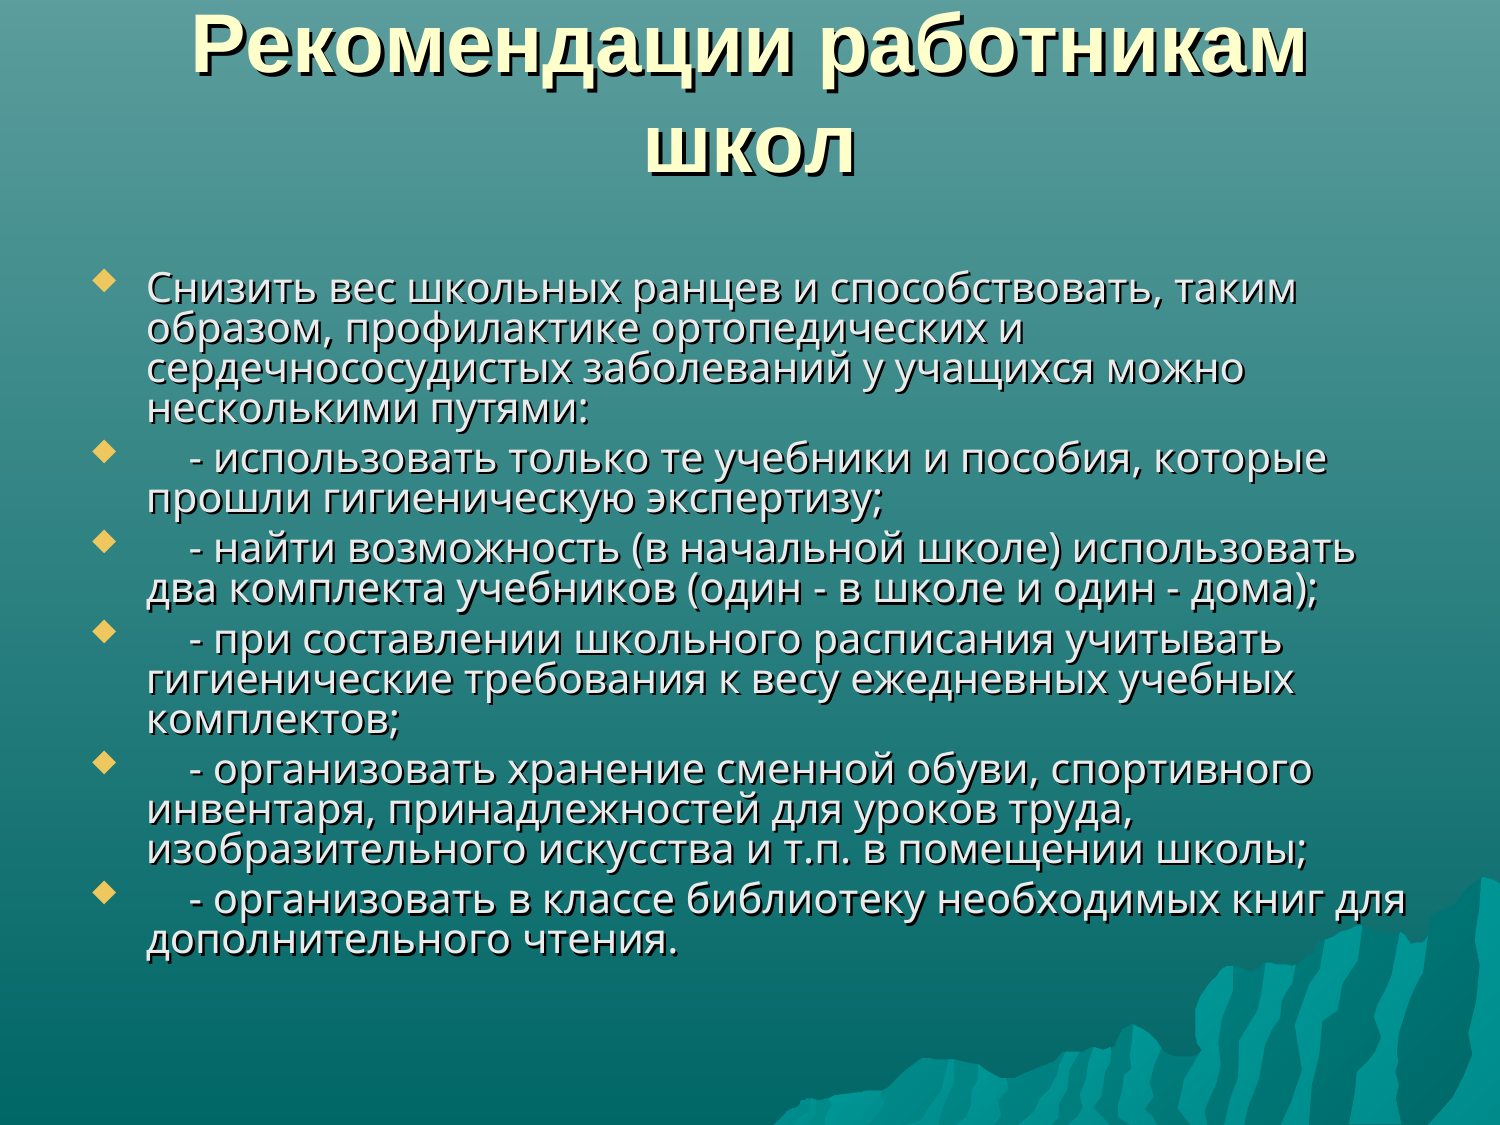

# Рекомендации работникам школ
Снизить вес школьных ранцев и способствовать, таким образом, профилактике ортопедических и сердечнососудистых заболеваний у учащихся можно несколькими путями:
 - использовать только те учебники и пособия, которые прошли гигиеническую экспертизу;
 - найти возможность (в начальной школе) использовать два комплекта учебников (один - в школе и один - дома);
 - при составлении школьного расписания учитывать гигиенические требования к весу ежедневных учебных комплектов;
 - организовать хранение сменной обуви, спортивного инвентаря, принадлежностей для уроков труда, изобразительного искусства и т.п. в помещении школы;
 - организовать в классе библиотеку необходимых книг для дополнительного чтения.